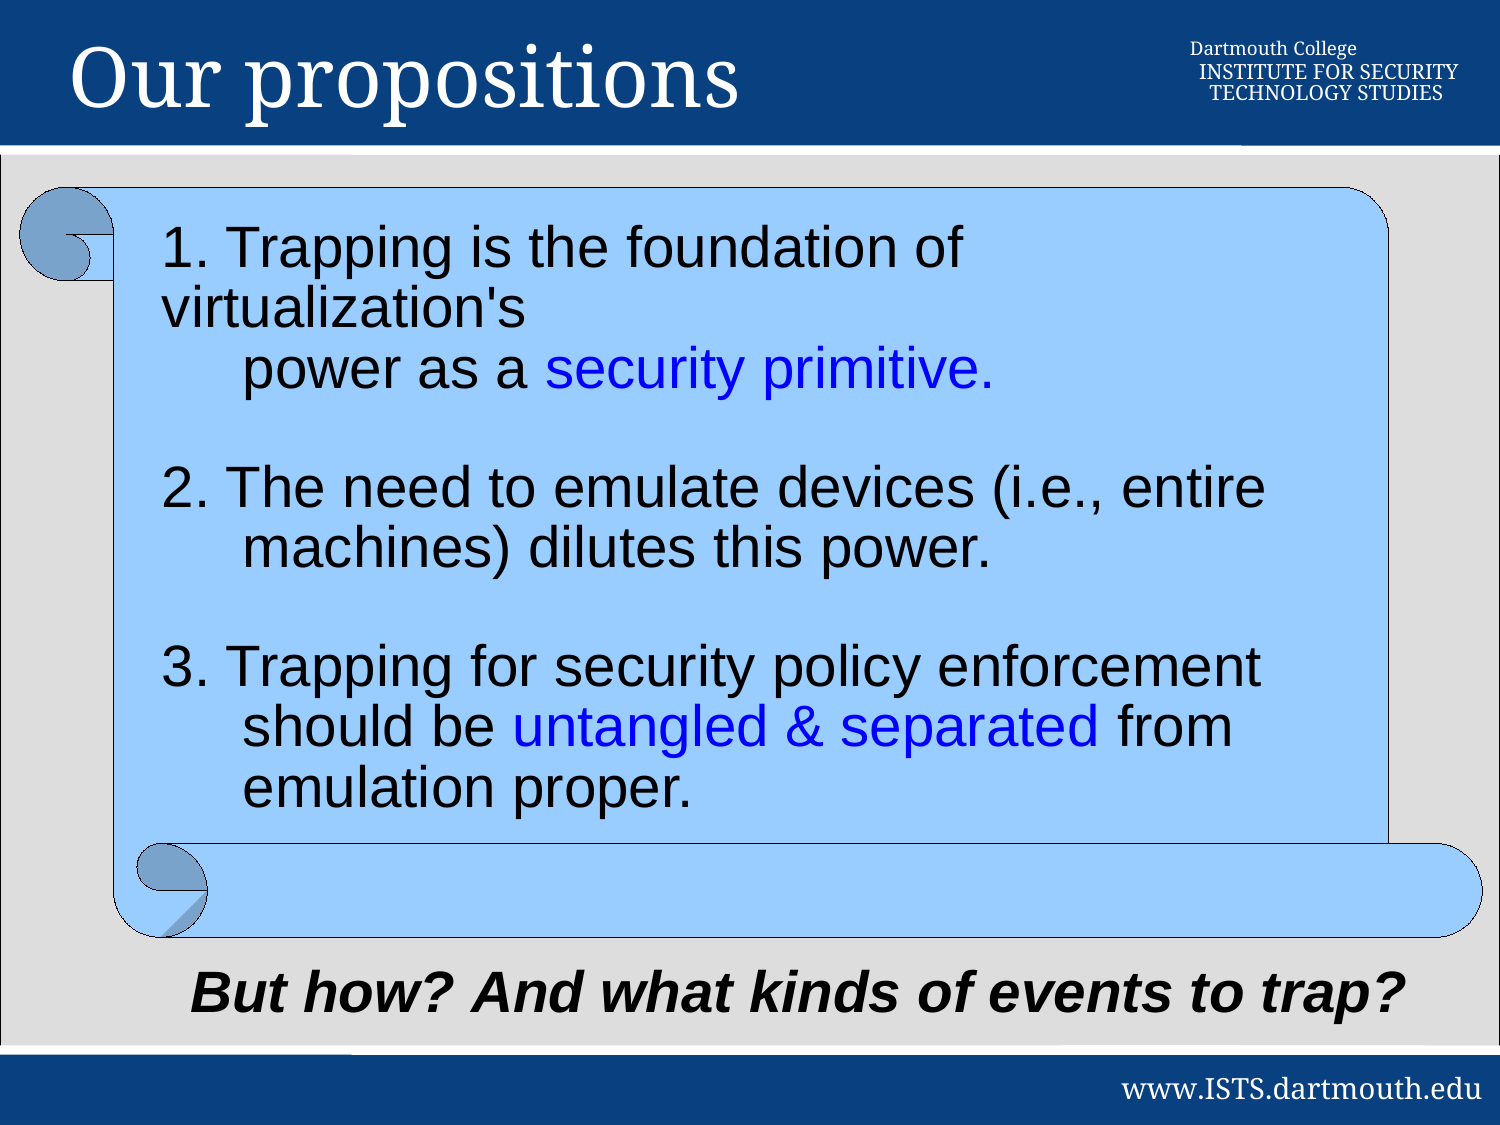

Our propositions
Dartmouth College
INSTITUTE FOR SECURITY
TECHNOLOGY STUDIES
# 1. Trapping is the foundation of virtualization's power as a security primitive.
2. The need to emulate devices (i.e., entire
 machines) dilutes this power.
3. Trapping for security policy enforcement
 should be untangled & separated from
 emulation proper.
But how? And what kinds of events to trap?
www.ISTS.dartmouth.edu